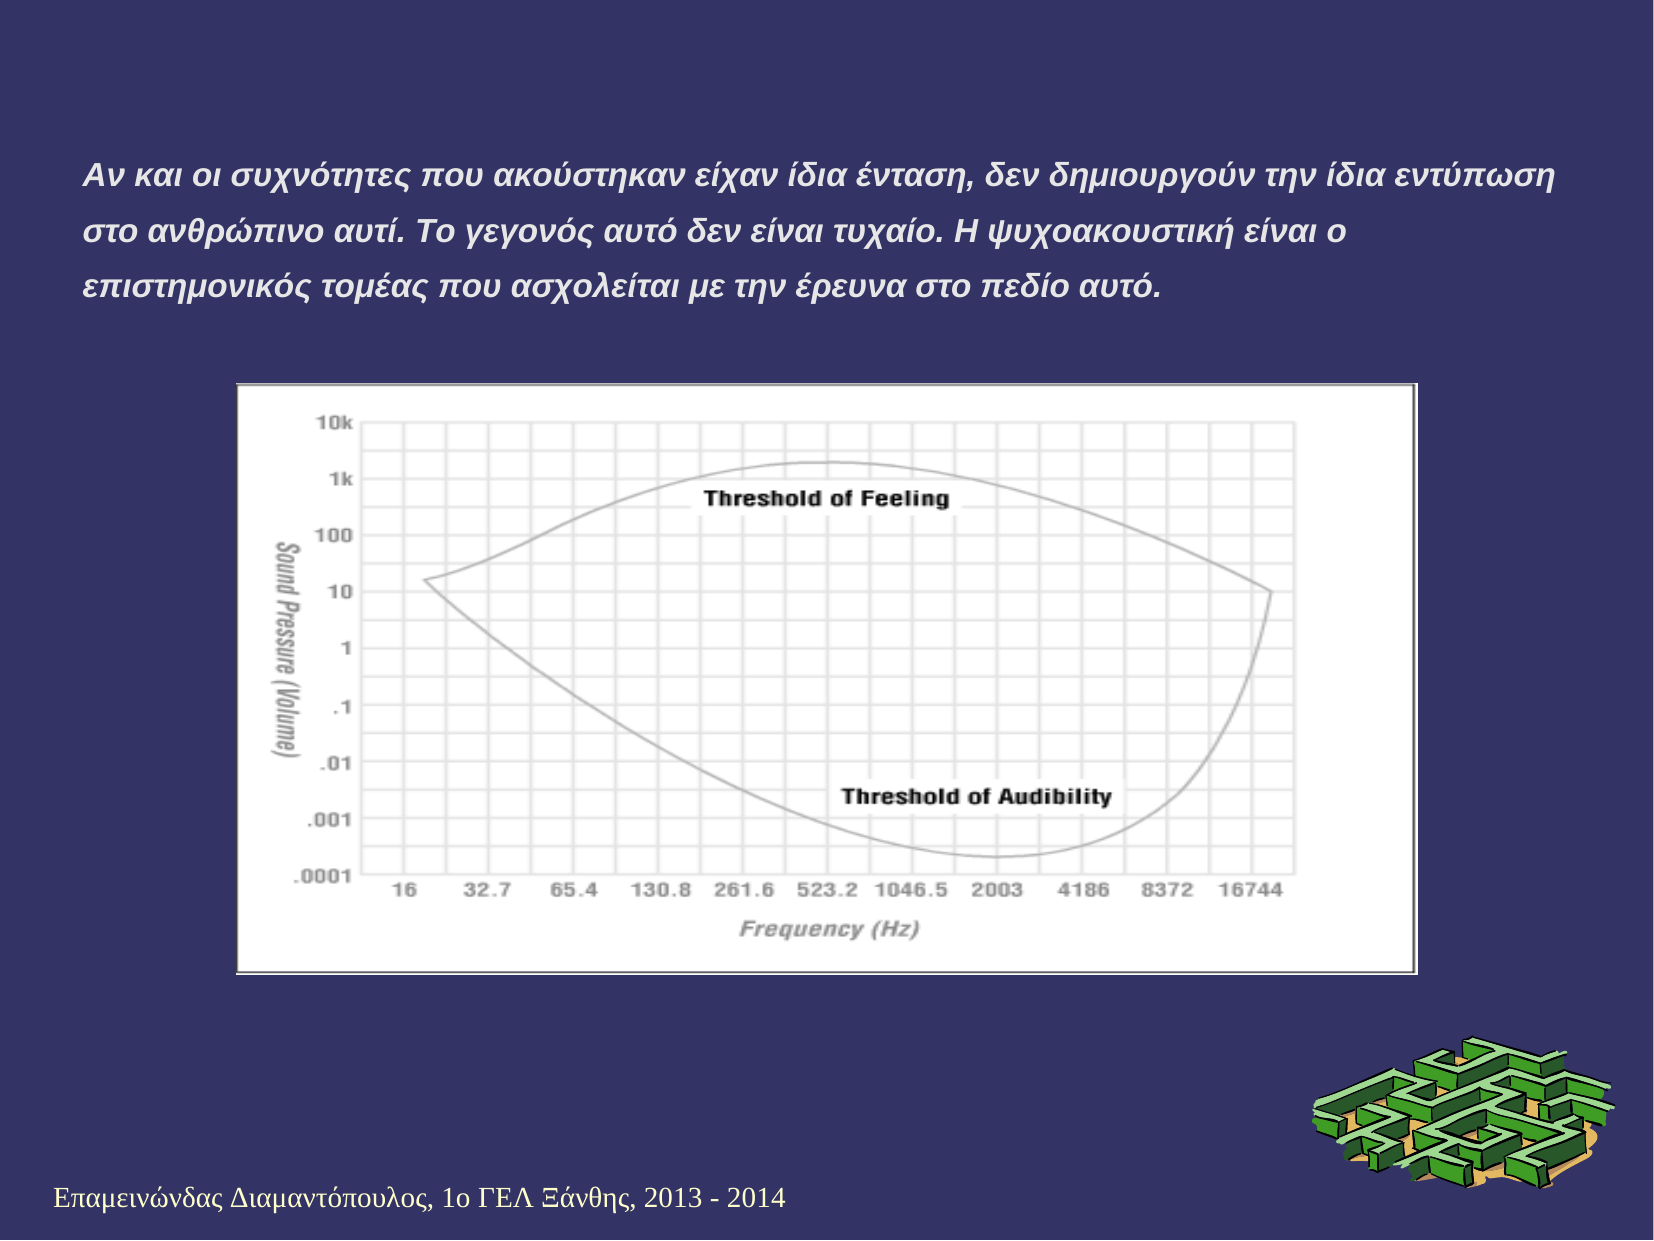

# Αν και οι συχνότητες που ακούστηκαν είχαν ίδια ένταση, δεν δημιουργούν την ίδια εντύπωση στο ανθρώπινο αυτί. Το γεγονός αυτό δεν είναι τυχαίο. Η ψυχοακουστική είναι ο επιστημονικός τομέας που ασχολείται με την έρευνα στο πεδίο αυτό.